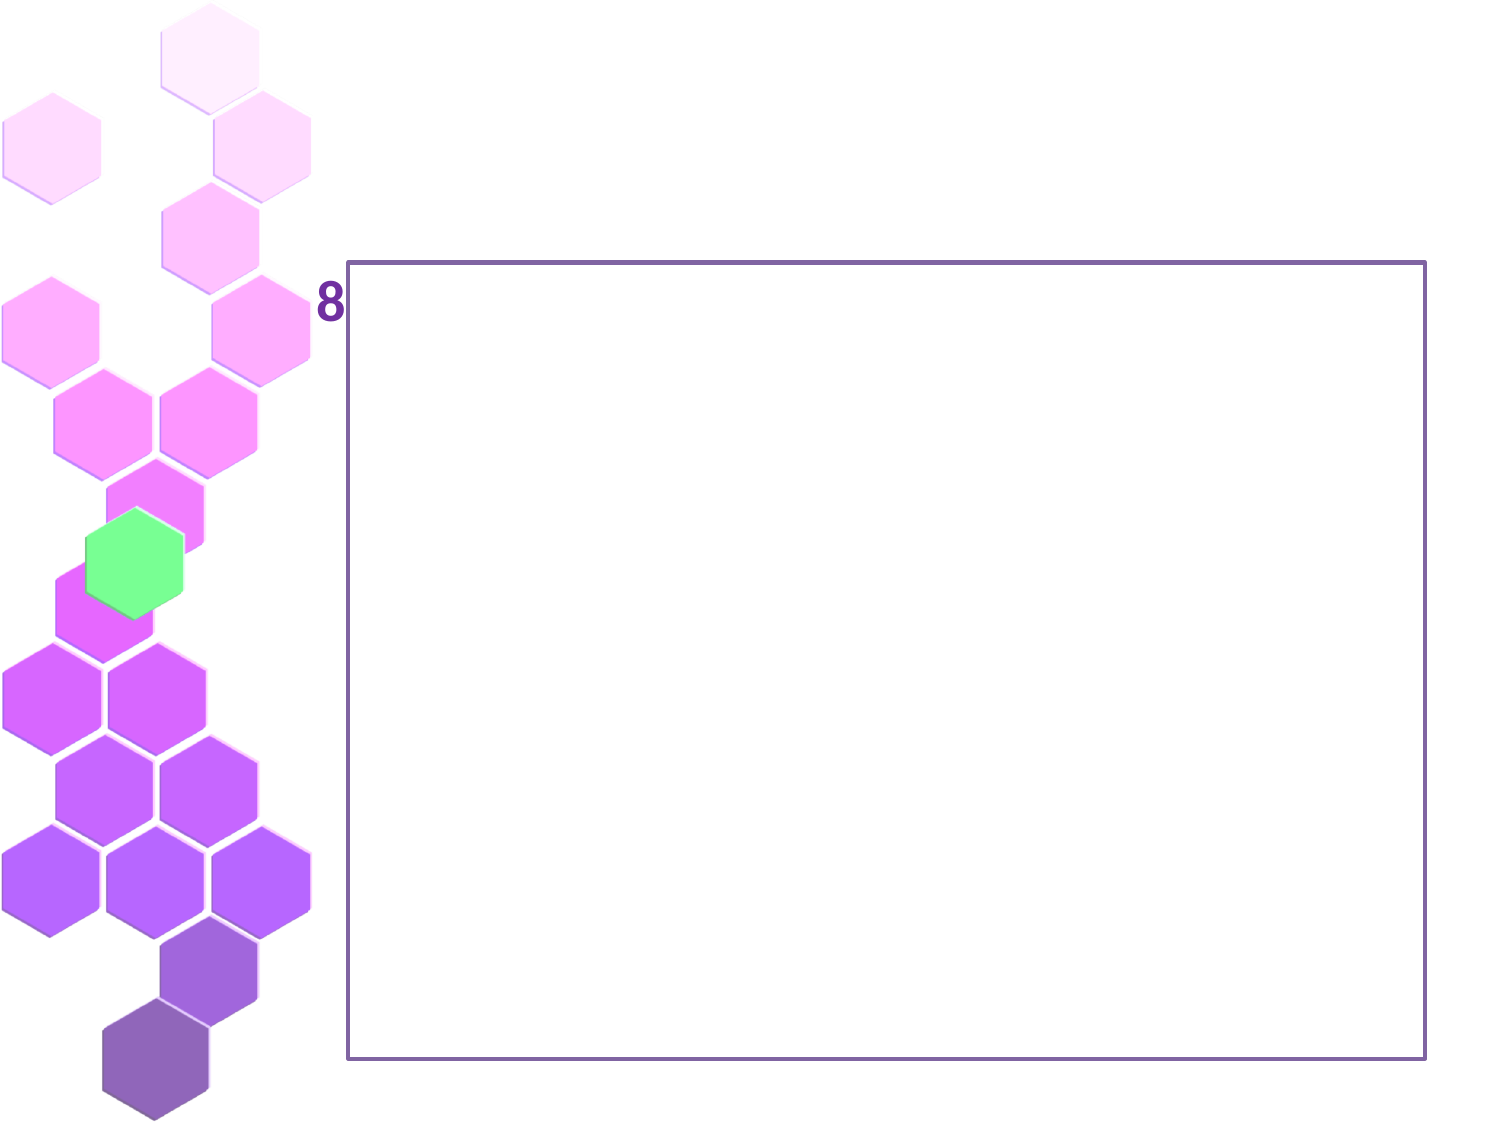

# 8. ¿De qué maneras se puede hacer una conexión FTP?